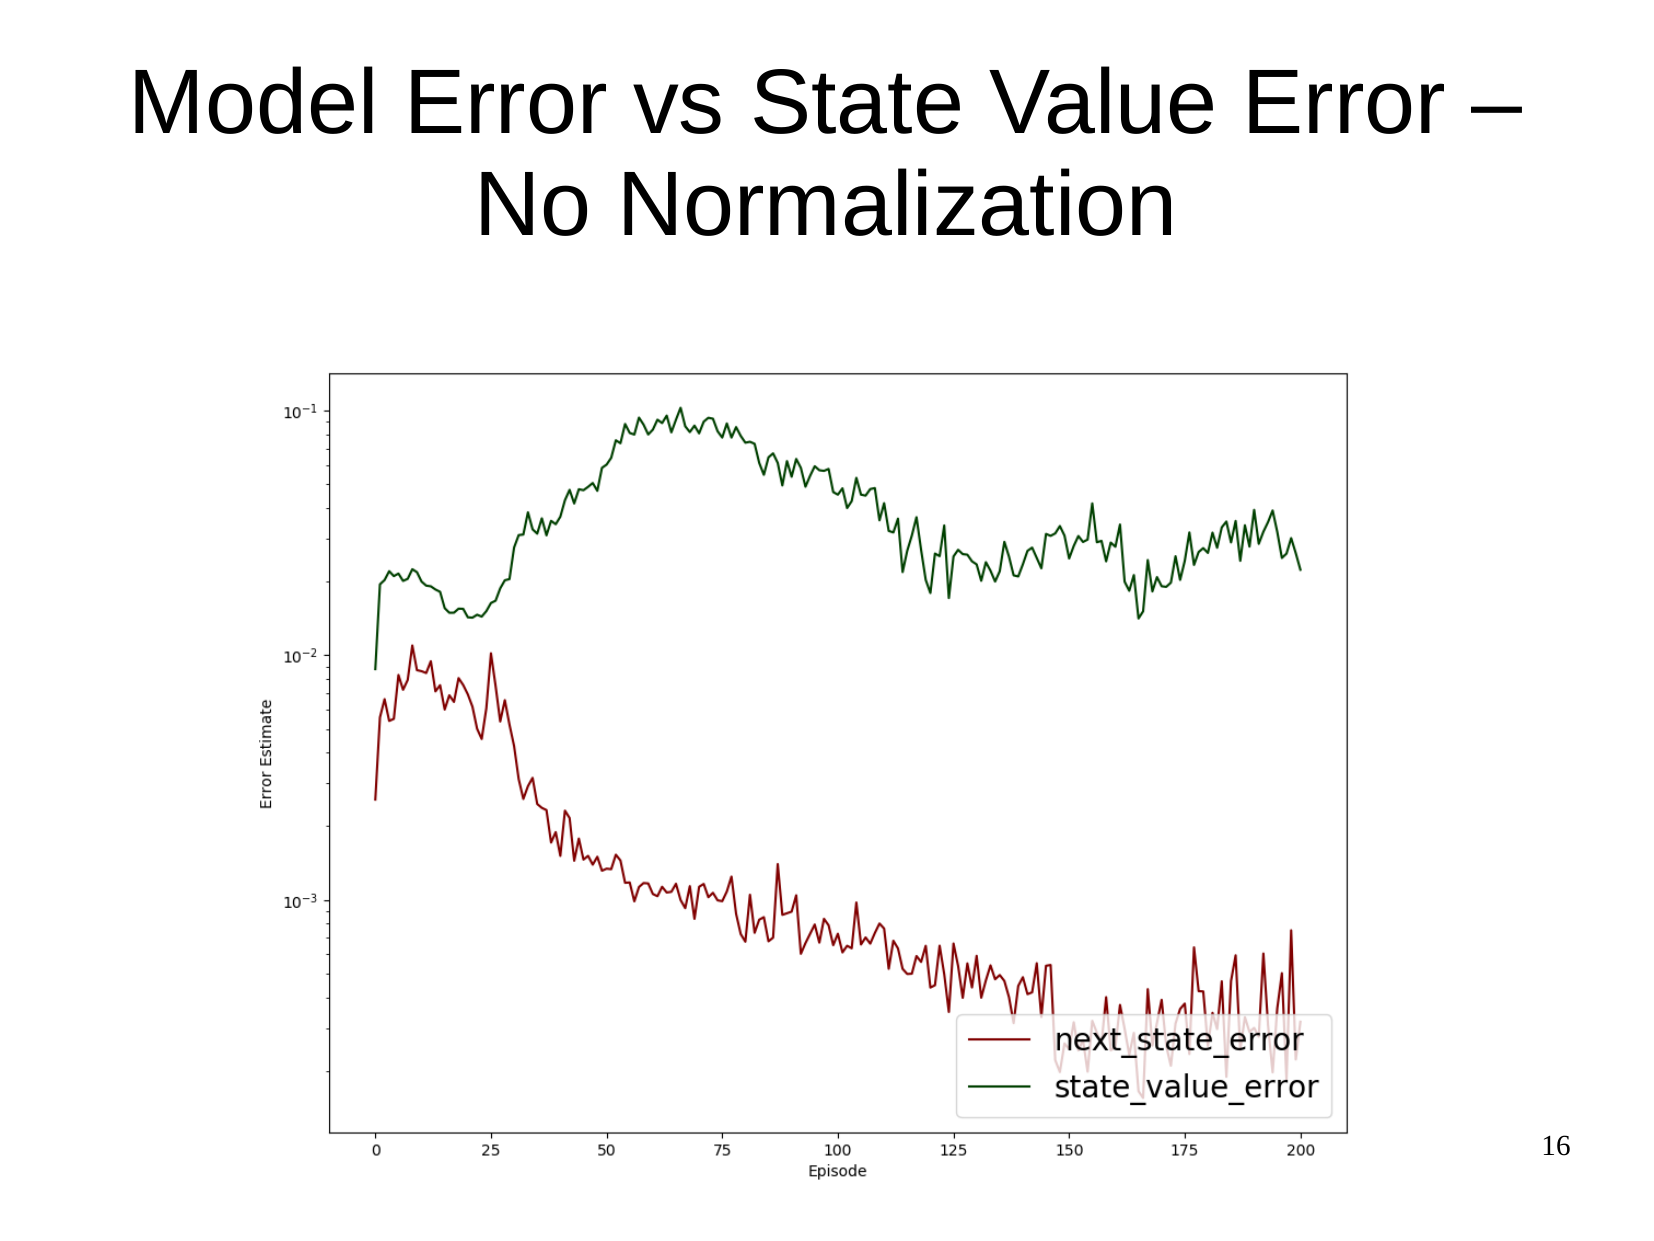

# Model Error vs State Value Error – No Normalization
16